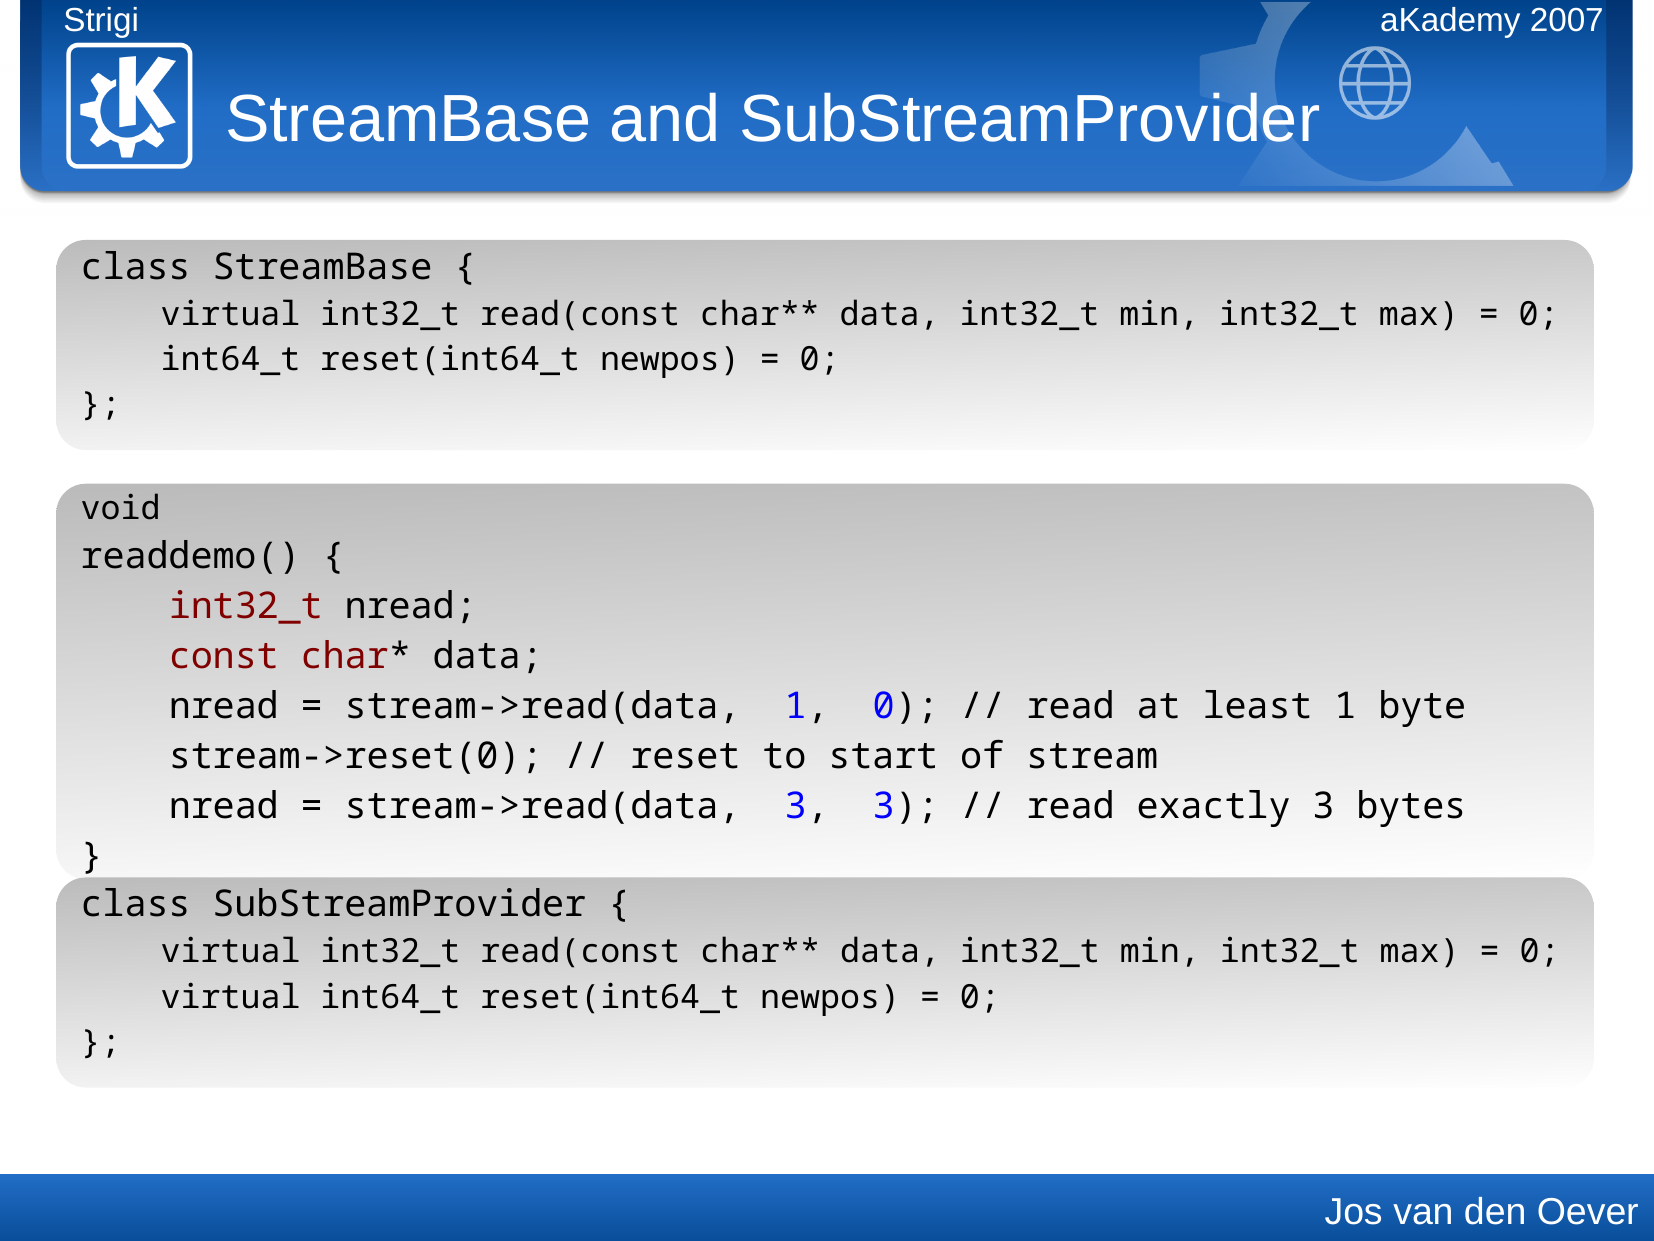

# StreamBase and SubStreamProvider
class StreamBase {
 virtual int32_t read(const char** data, int32_t min, int32_t max) = 0;
 int64_t reset(int64_t newpos) = 0;
};
void
readdemo() {
 int32_t nread;
 const char* data;
 nread = stream->read(data, 1, 0); // read at least 1 byte
 stream->reset(0); // reset to start of stream
 nread = stream->read(data, 3, 3); // read exactly 3 bytes
}
class SubStreamProvider {
 virtual int32_t read(const char** data, int32_t min, int32_t max) = 0;
 virtual int64_t reset(int64_t newpos) = 0;
};